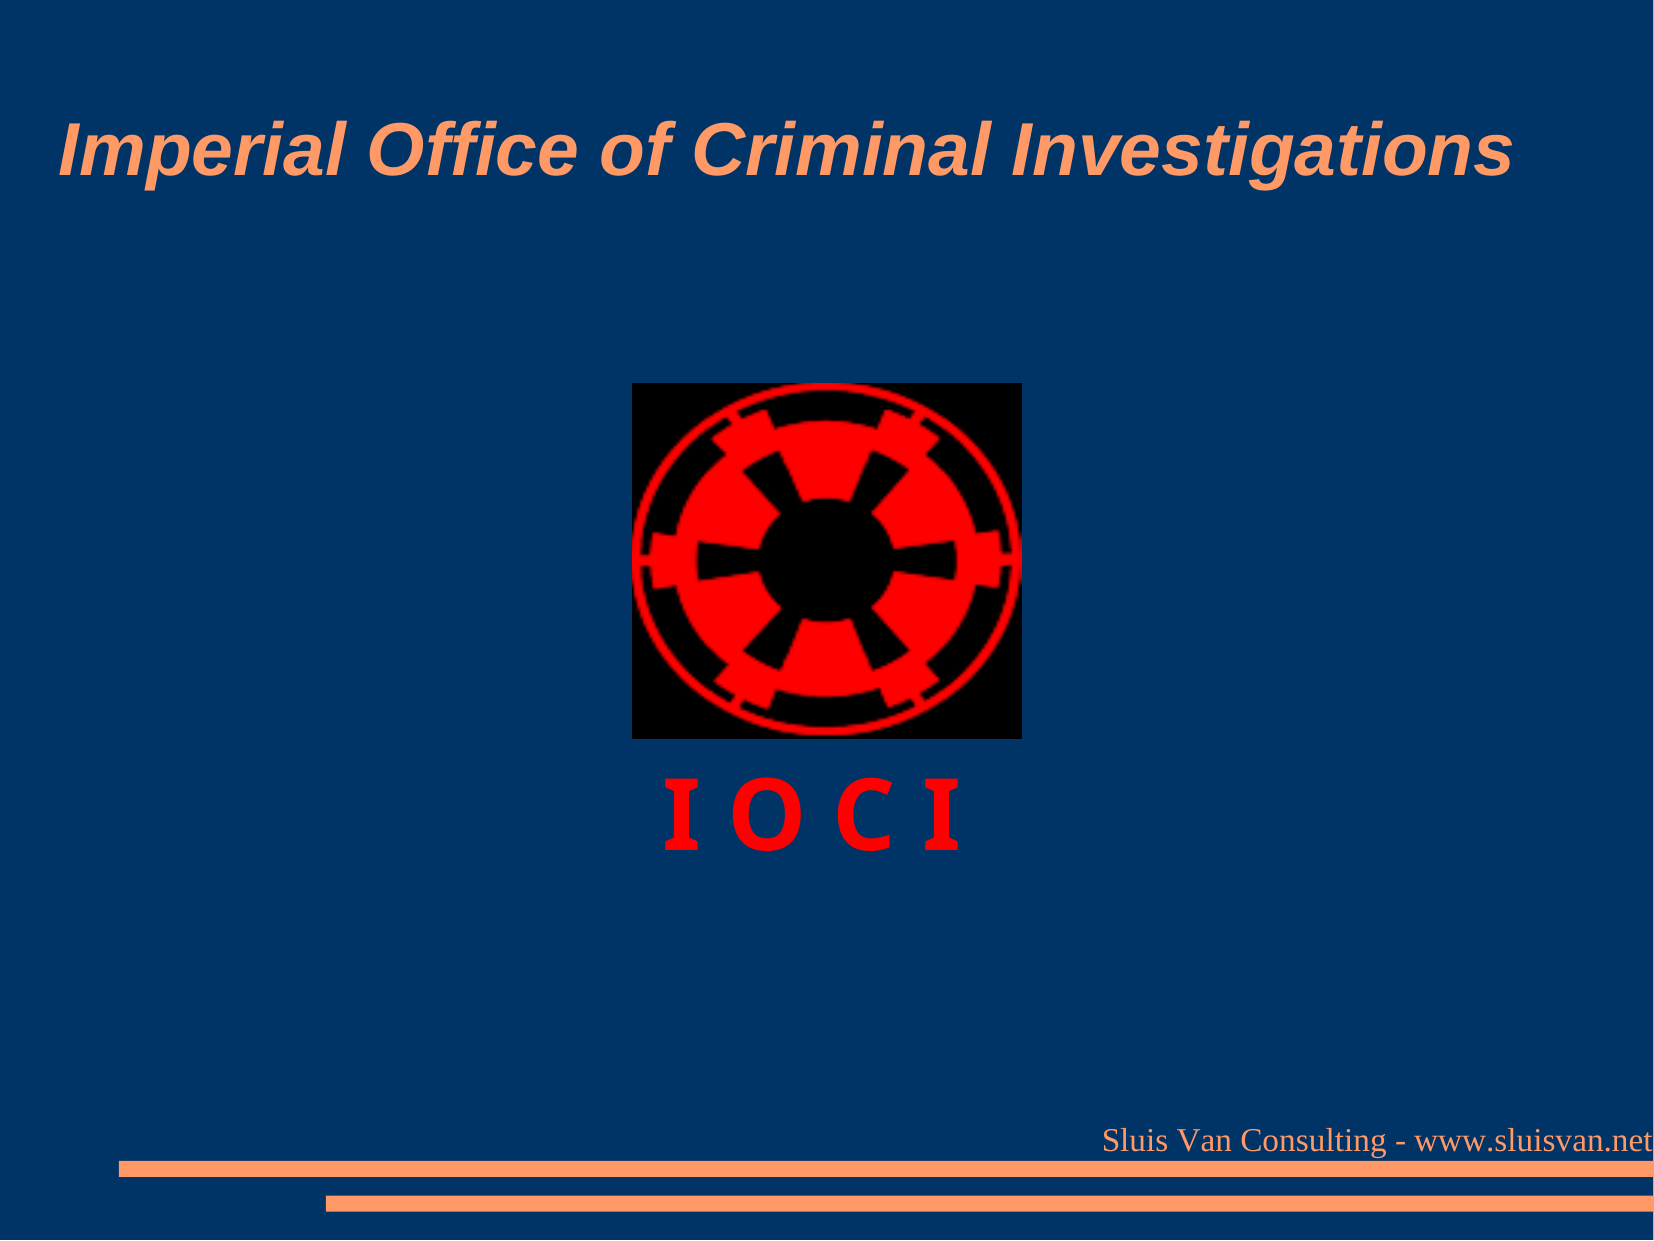

Imperial Office of Criminal Investigations
# I O C I
Sluis Van Consulting - www.sluisvan.net